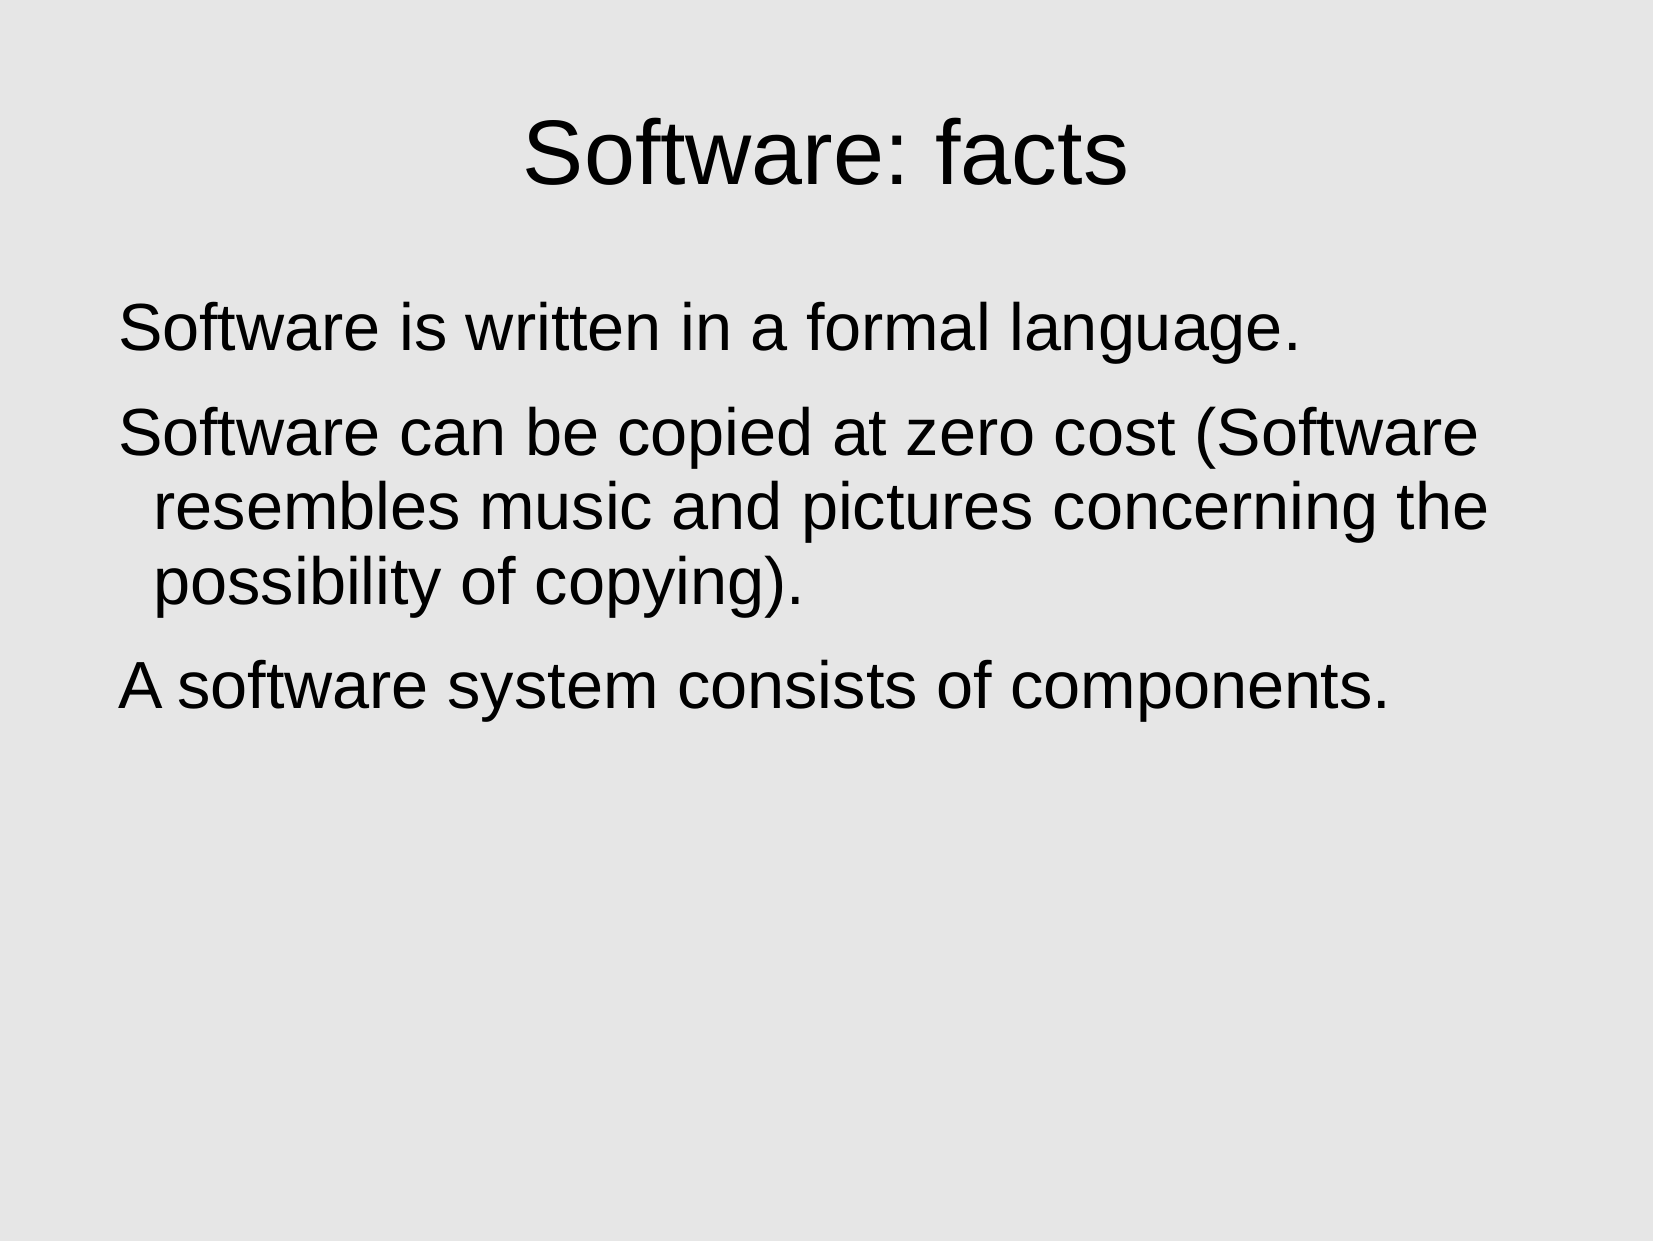

# Software: facts
Software is written in a formal language.
Software can be copied at zero cost (Software resembles music and pictures concerning the possibility of copying).
A software system consists of components.